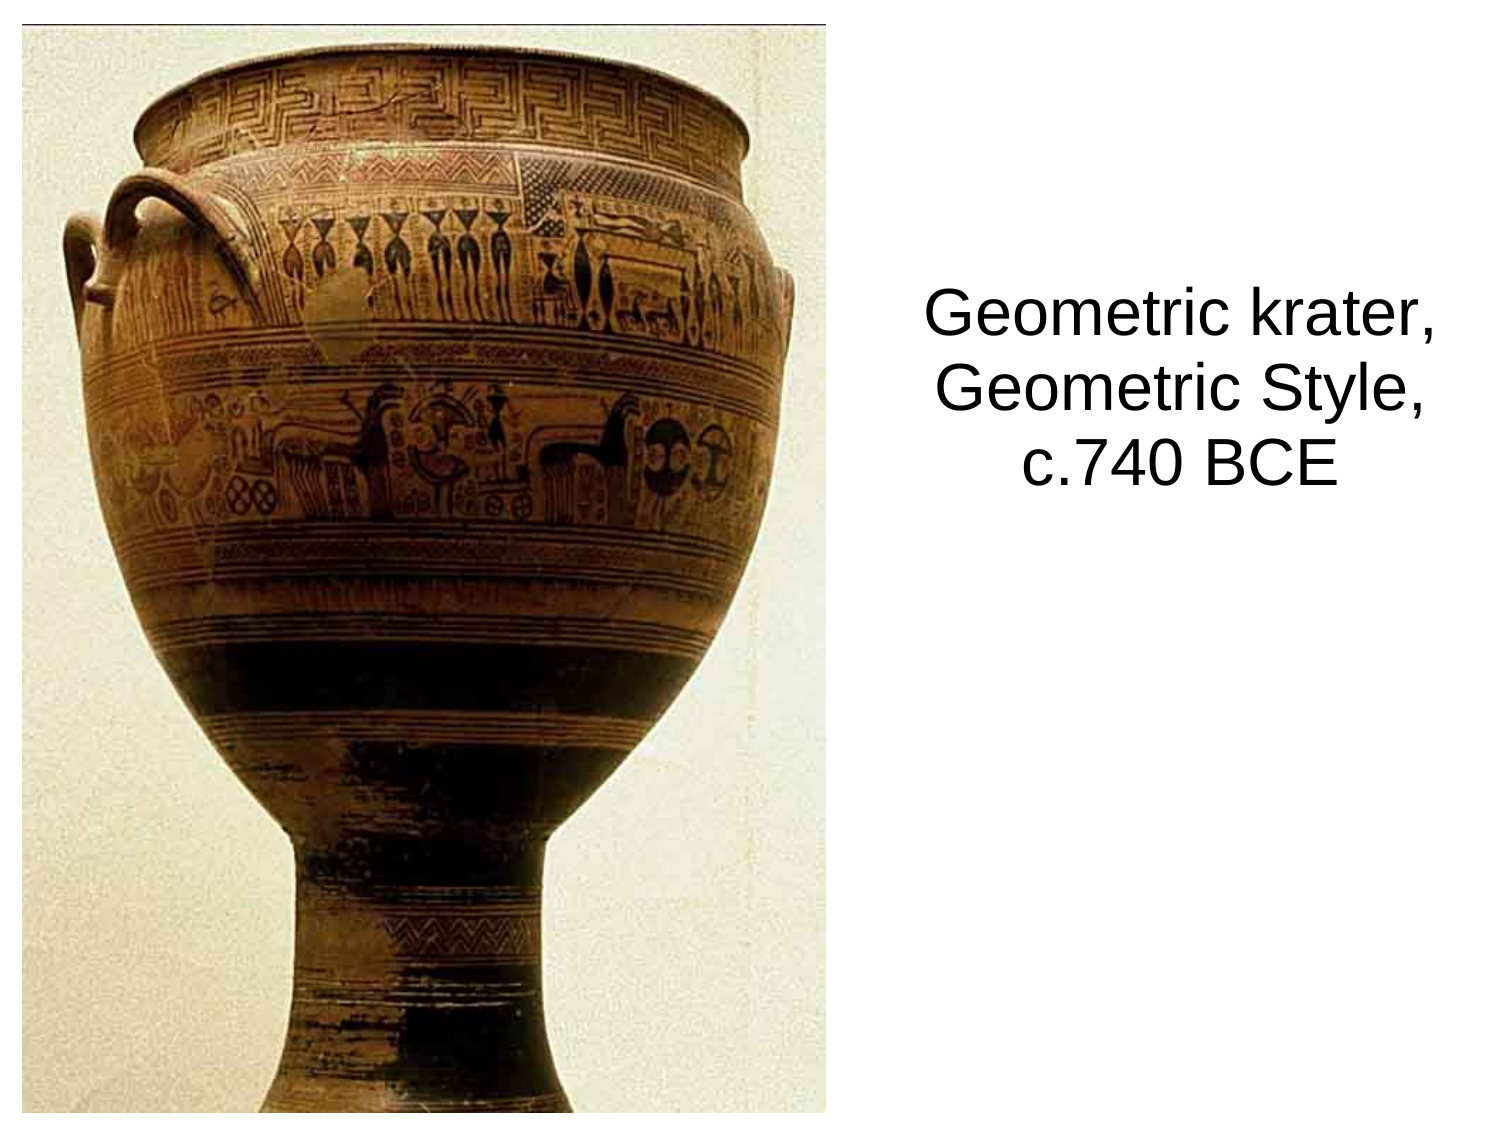

# Geometric krater, Geometric Style, c.740 BCE